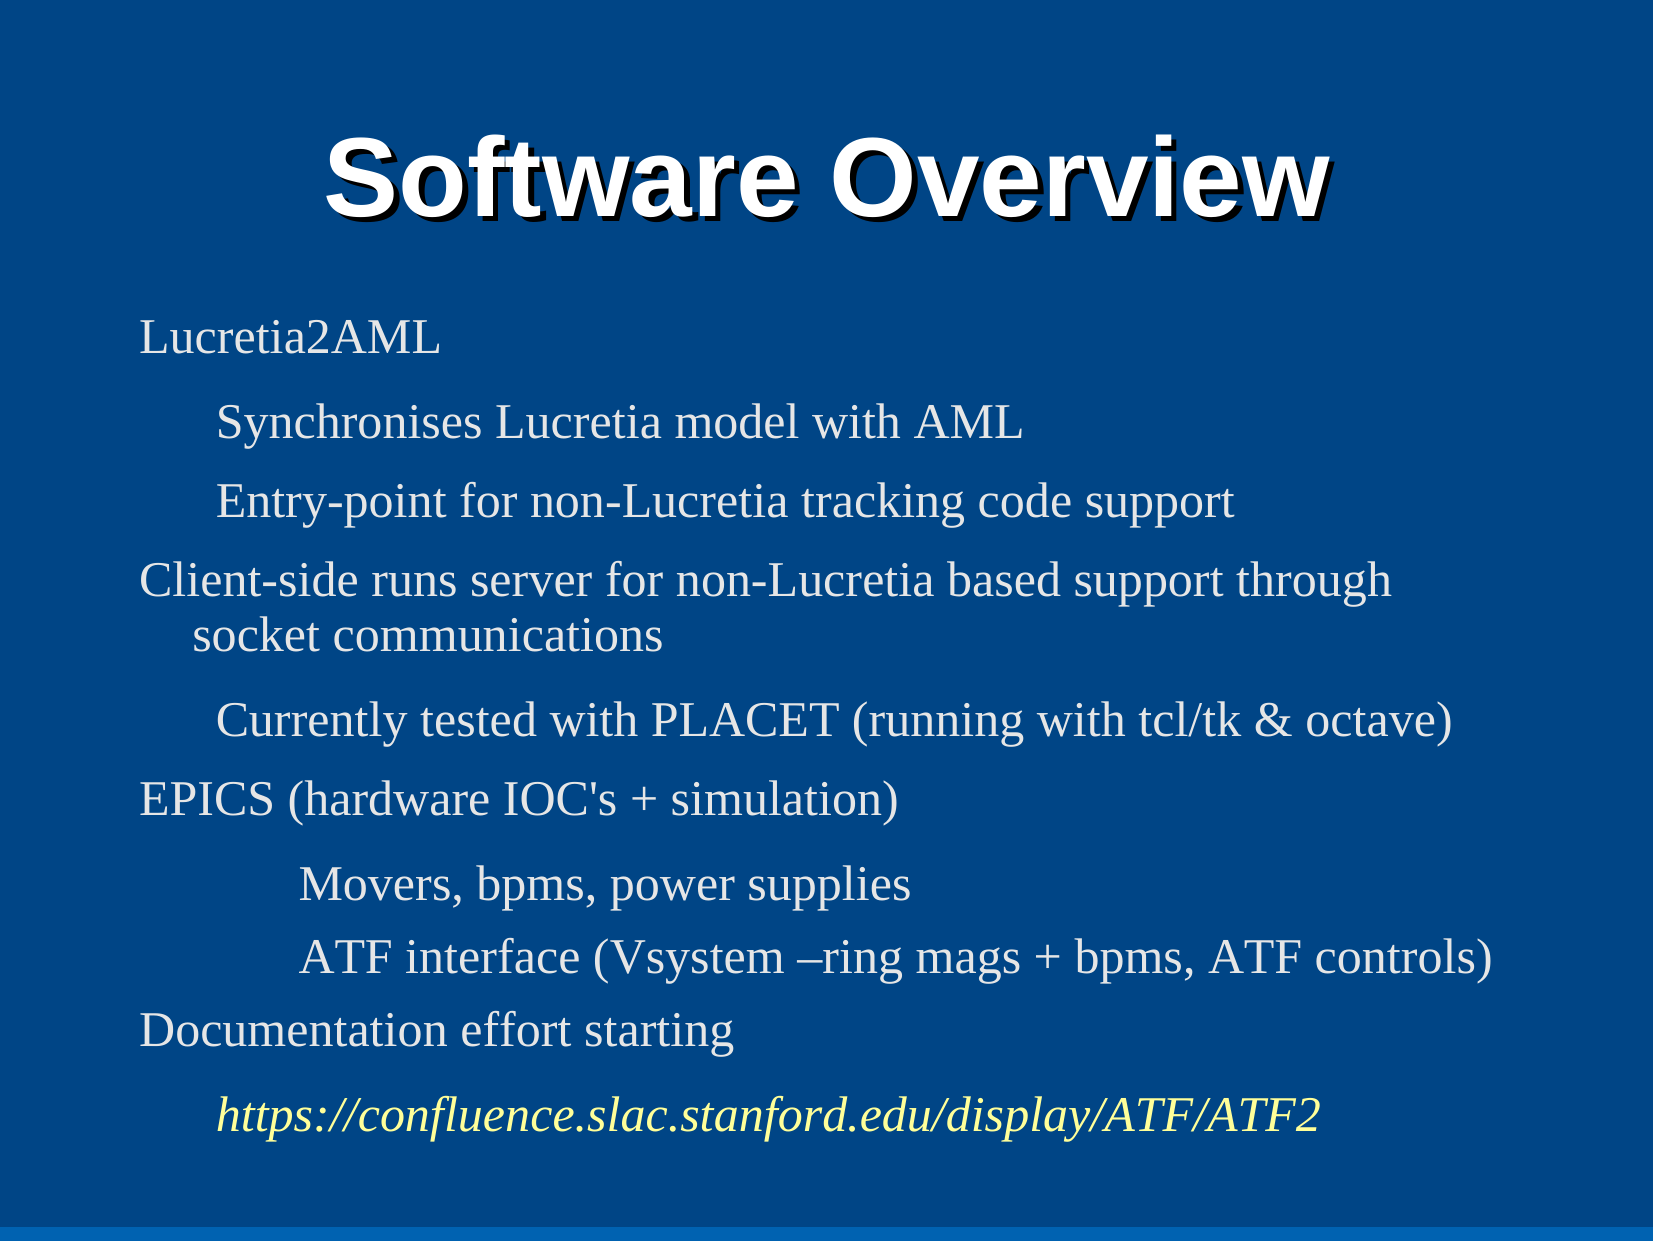

# Software Overview
Lucretia2AML
Synchronises Lucretia model with AML
Entry-point for non-Lucretia tracking code support
Client-side runs server for non-Lucretia based support through socket communications
Currently tested with PLACET (running with tcl/tk & octave)
EPICS (hardware IOC's + simulation)
Movers, bpms, power supplies
ATF interface (Vsystem –ring mags + bpms, ATF controls)
Documentation effort starting
https://confluence.slac.stanford.edu/display/ATF/ATF2